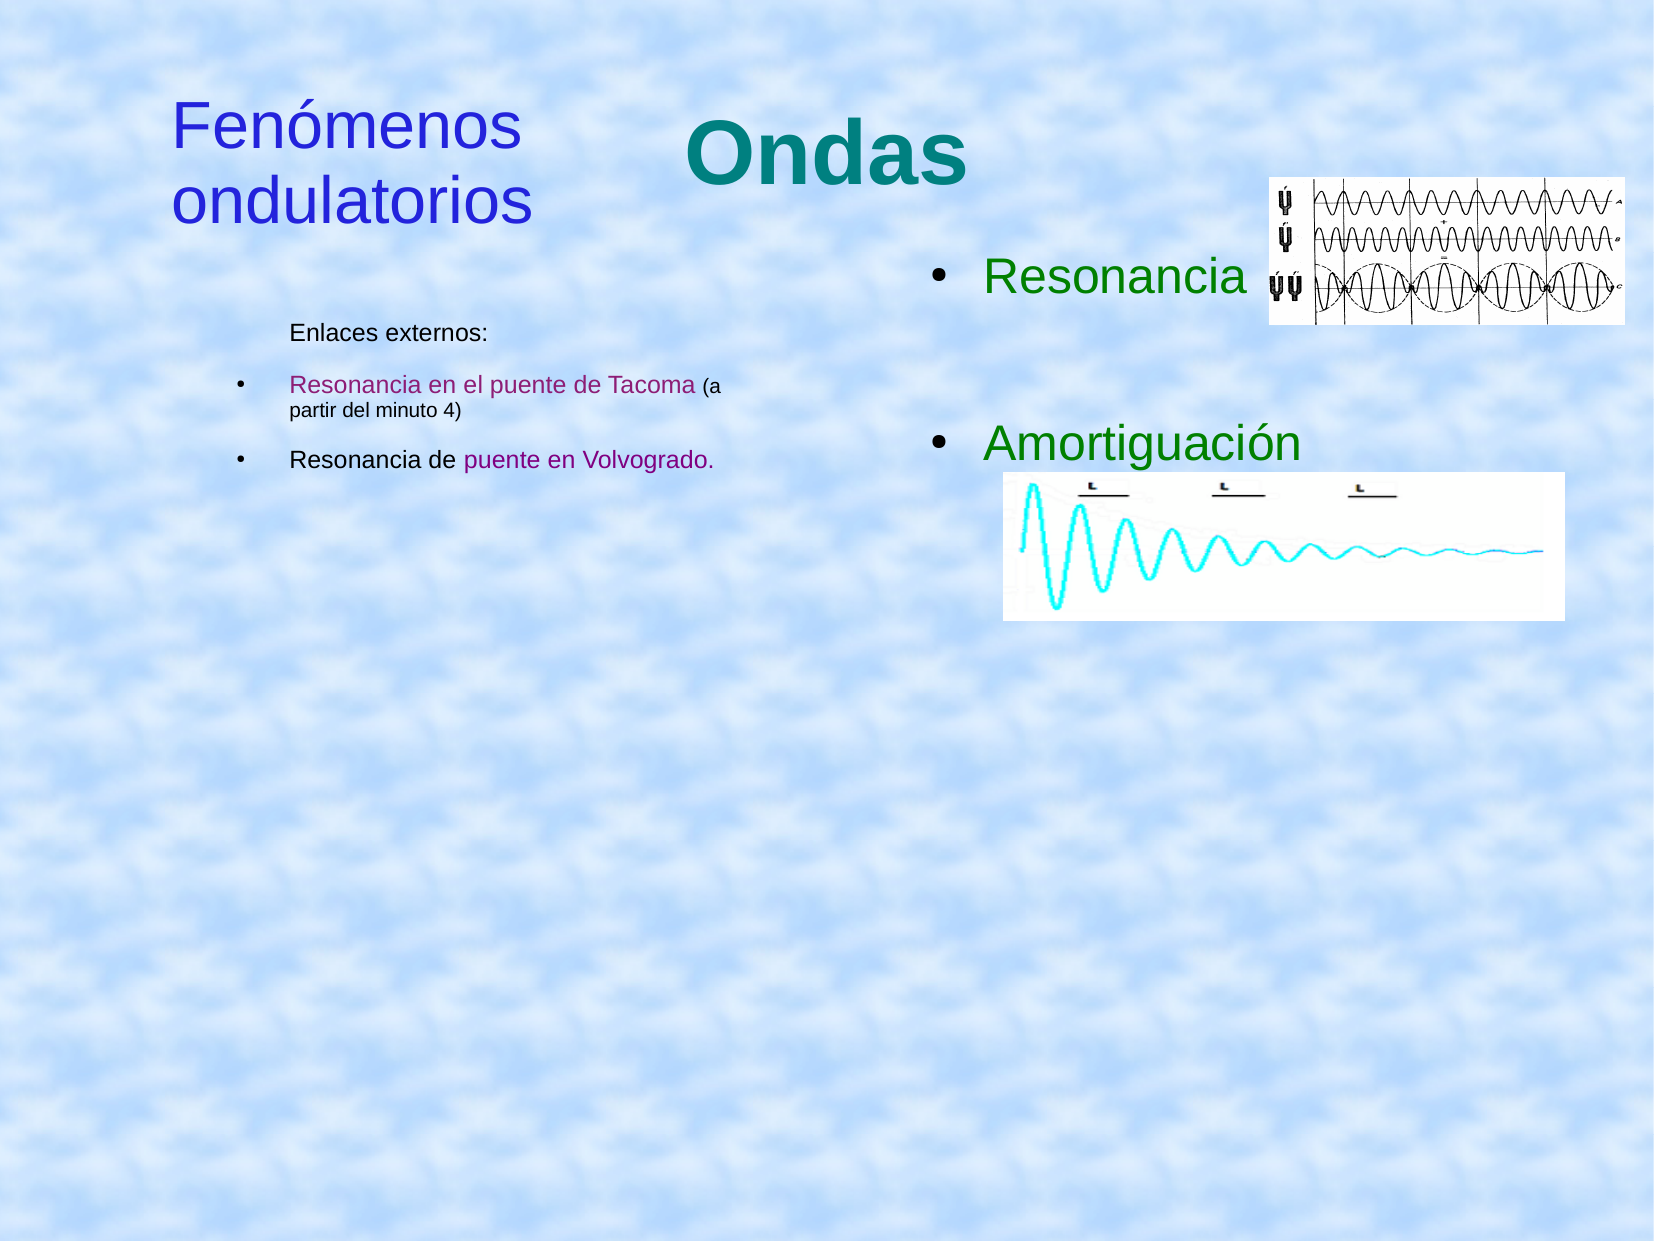

# Ondas
Fenómenos ondulatorios
Resonancia
Amortiguación
Enlaces externos:
Resonancia en el puente de Tacoma (a partir del minuto 4)
Resonancia de puente en Volvogrado.